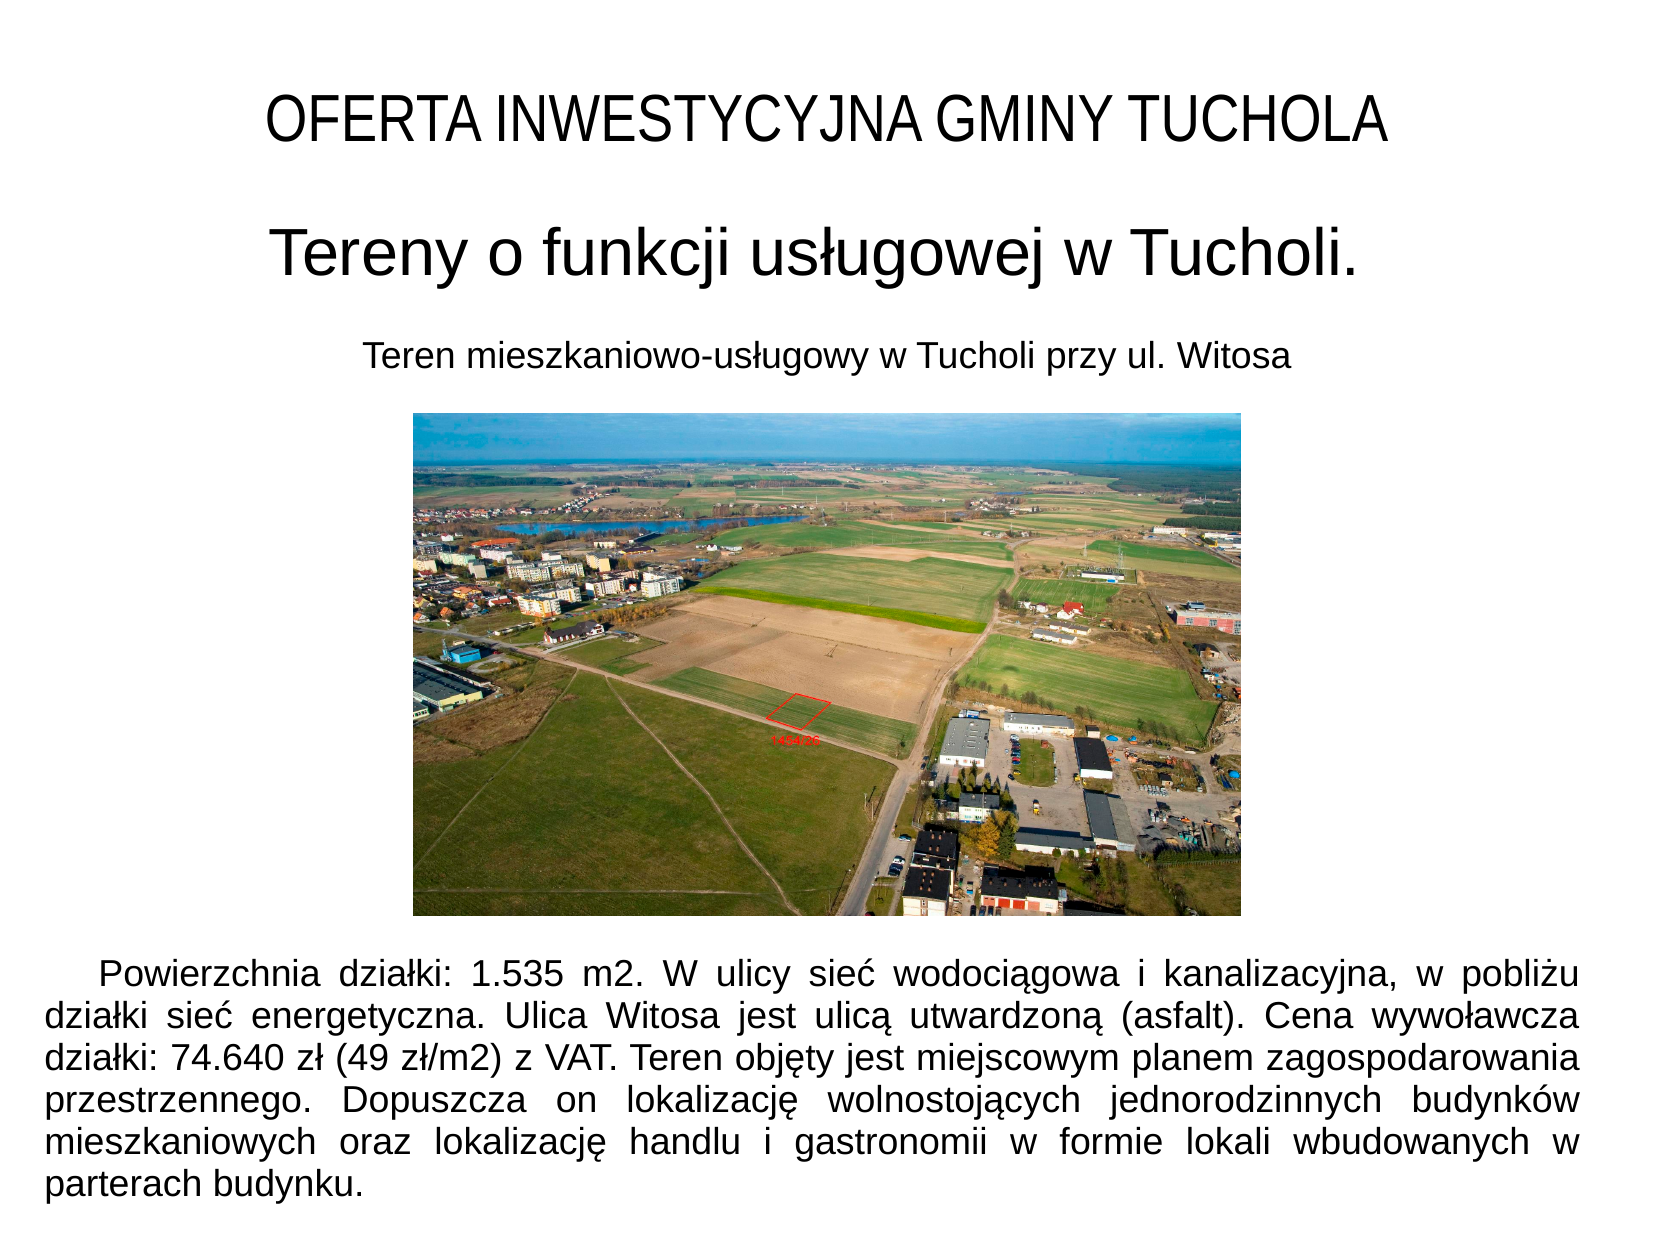

# OFERTA INWESTYCYJNA GMINY TUCHOLA
Tereny o funkcji usługowej w Tucholi.
Teren mieszkaniowo-usługowy w Tucholi przy ul. Witosa
 Powierzchnia działki: 1.535 m2. W ulicy sieć wodociągowa i kanalizacyjna, w pobliżu działki sieć energetyczna. Ulica Witosa jest ulicą utwardzoną (asfalt). Cena wywoławcza działki: 74.640 zł (49 zł/m2) z VAT. Teren objęty jest miejscowym planem zagospodarowania przestrzennego. Dopuszcza on lokalizację wolnostojących jednorodzinnych budynków mieszkaniowych oraz lokalizację handlu i gastronomii w formie lokali wbudowanych w parterach budynku.